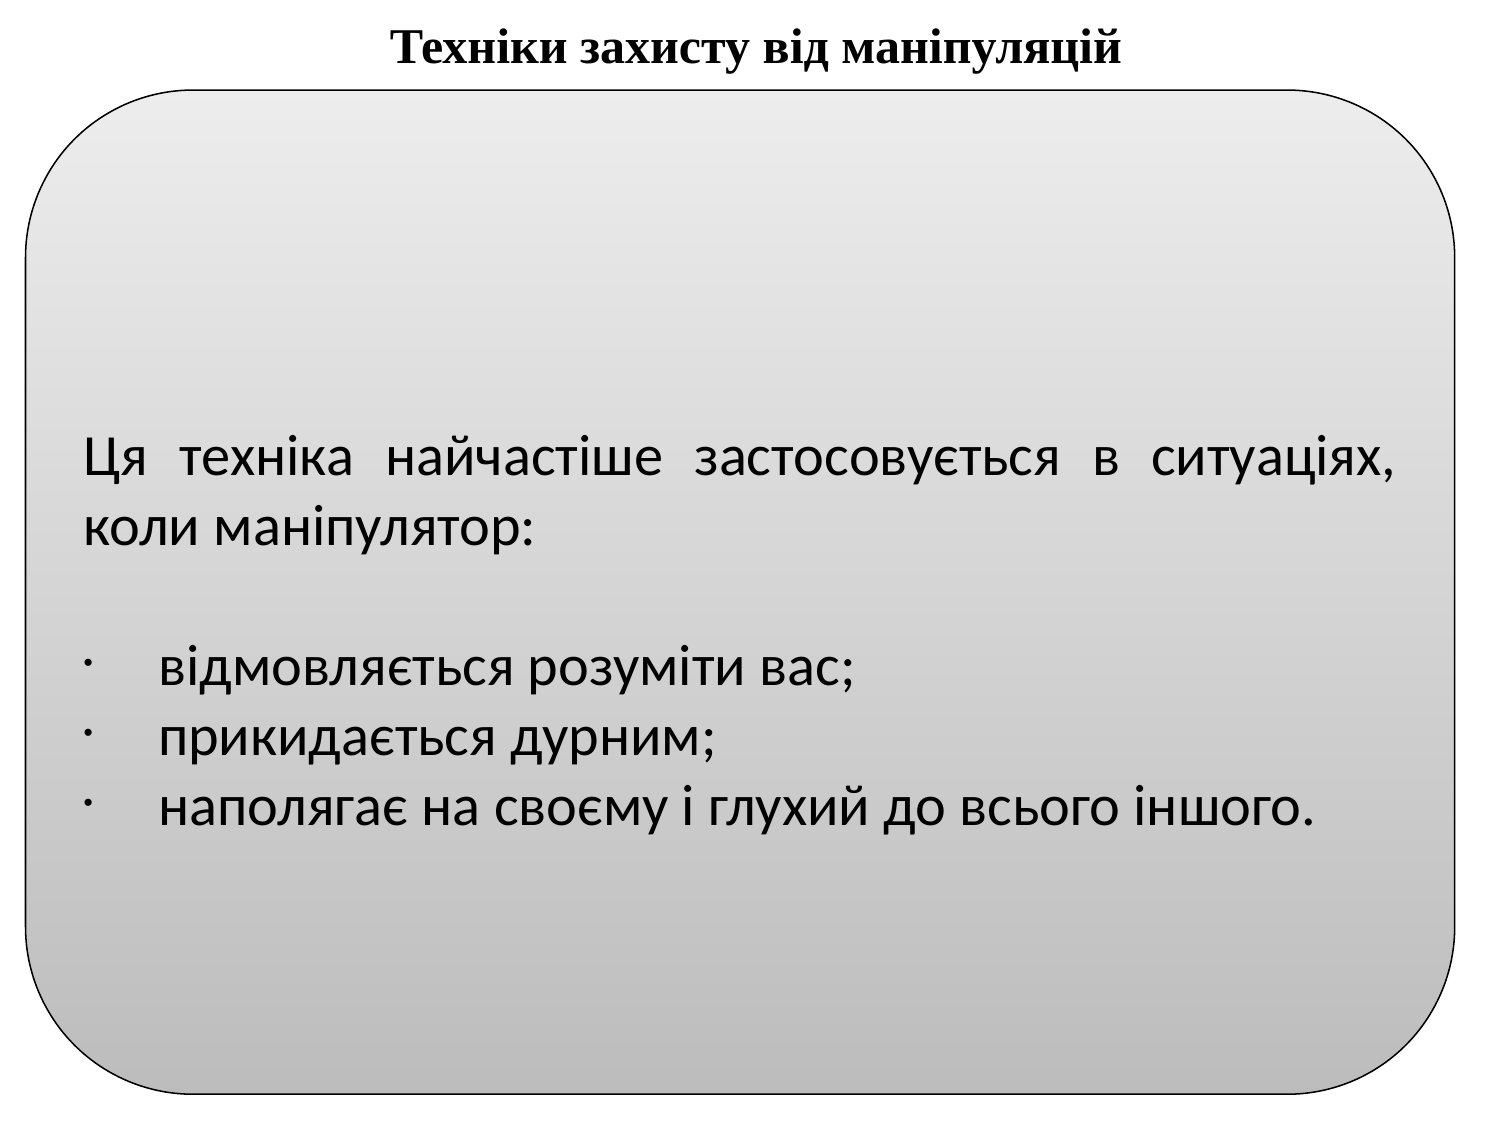

# Техніки захисту від маніпуляцій
Ця техніка найчастіше застосовується в ситуаціях, коли маніпулятор:
відмовляється розуміти вас;
прикидається дурним;
наполягає на своєму і глухий до всього іншого.